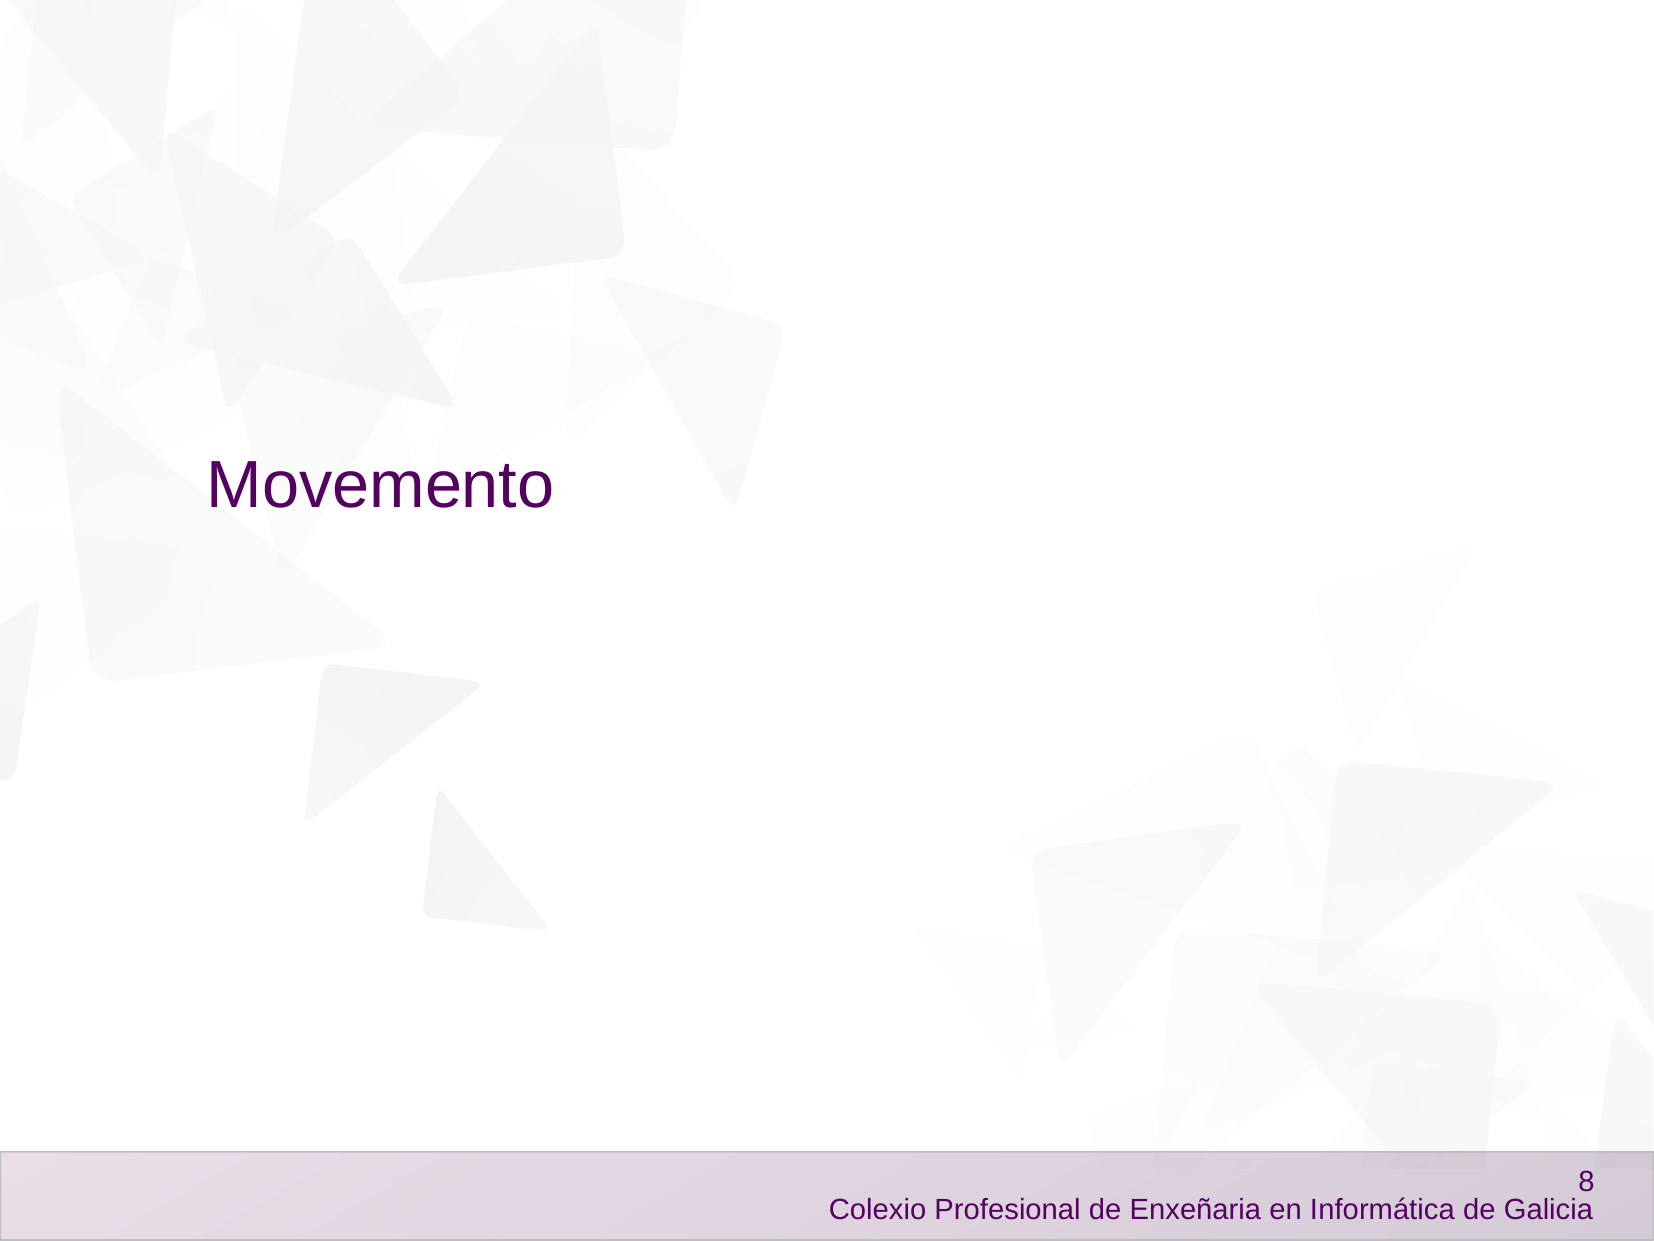

# Movemento
8
Colexio Profesional de Enxeñaria en Informática de Galicia